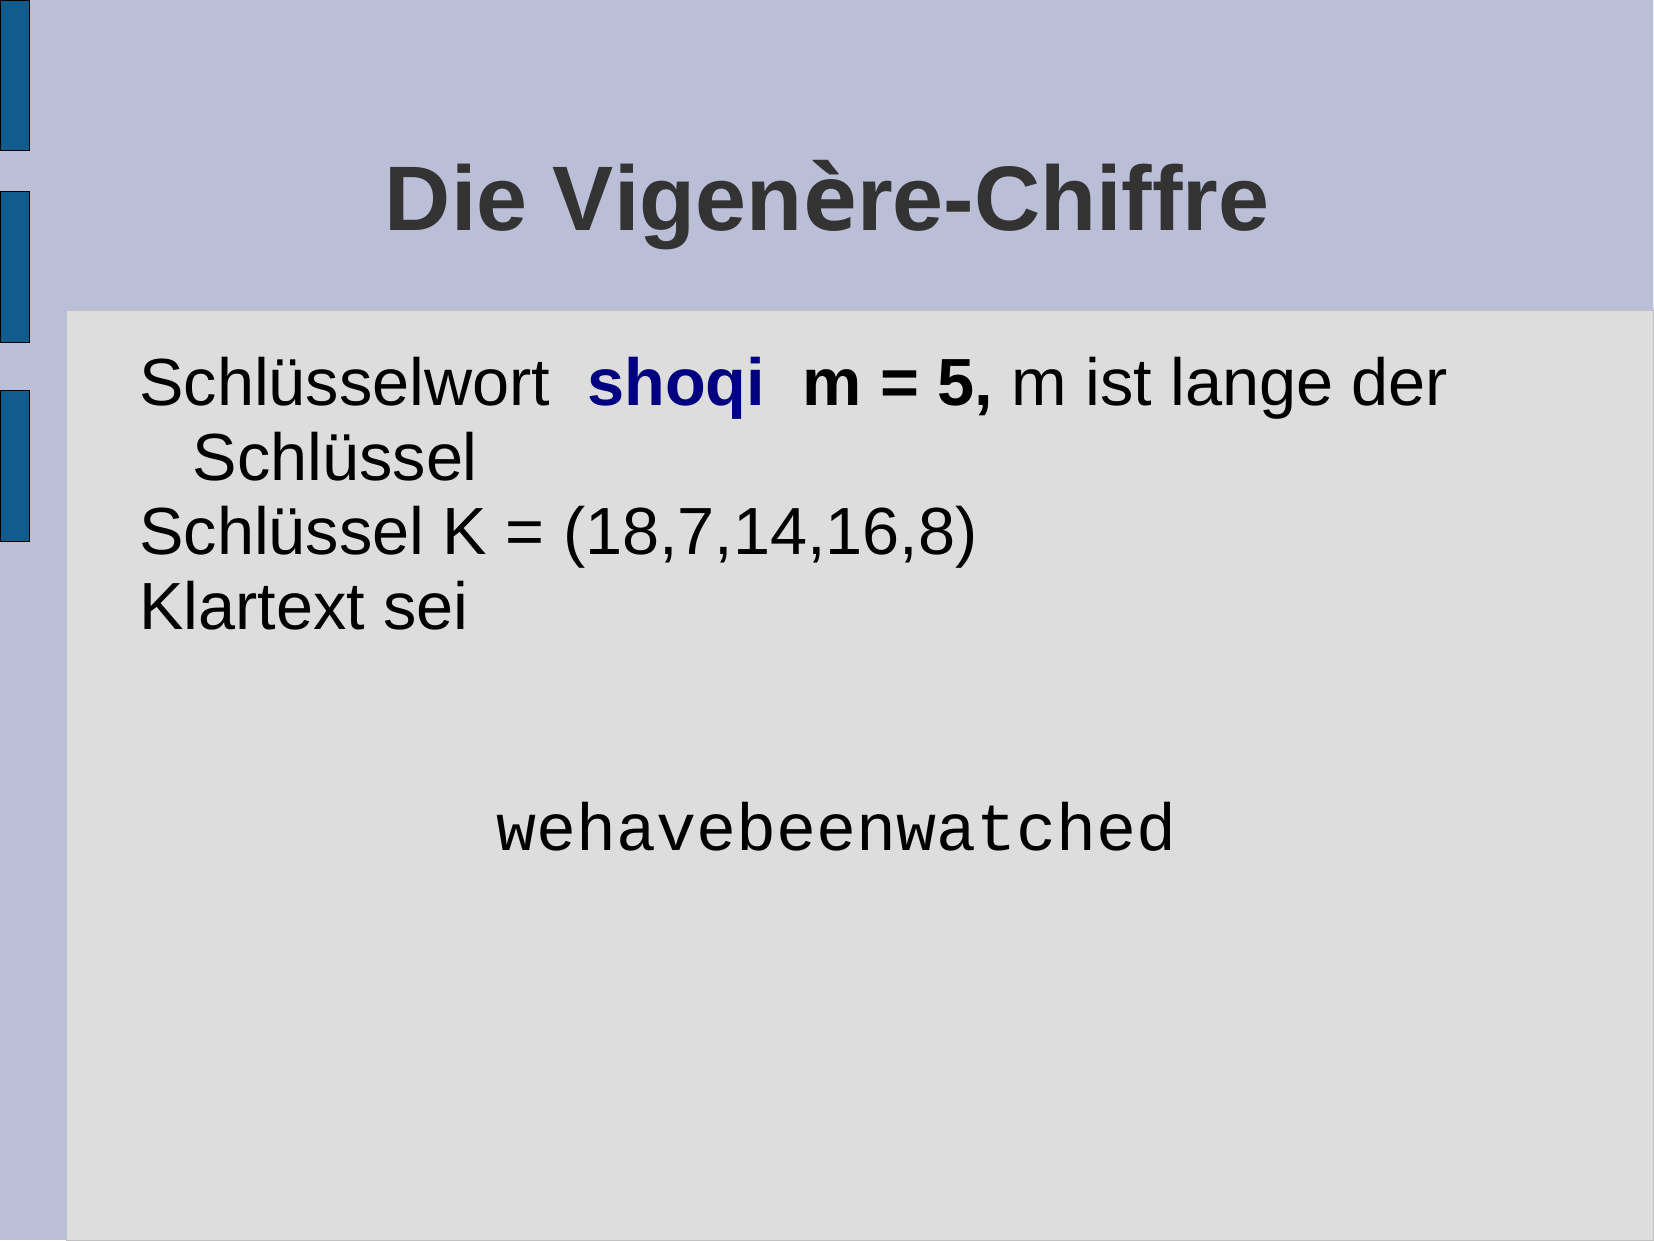

# Die Vigenère-Chiffre
Schlüsselwort shoqi m = 5, m ist lange der Schlüssel
Schlüssel K = (18,7,14,16,8)
Klartext sei
wehavebeenwatched